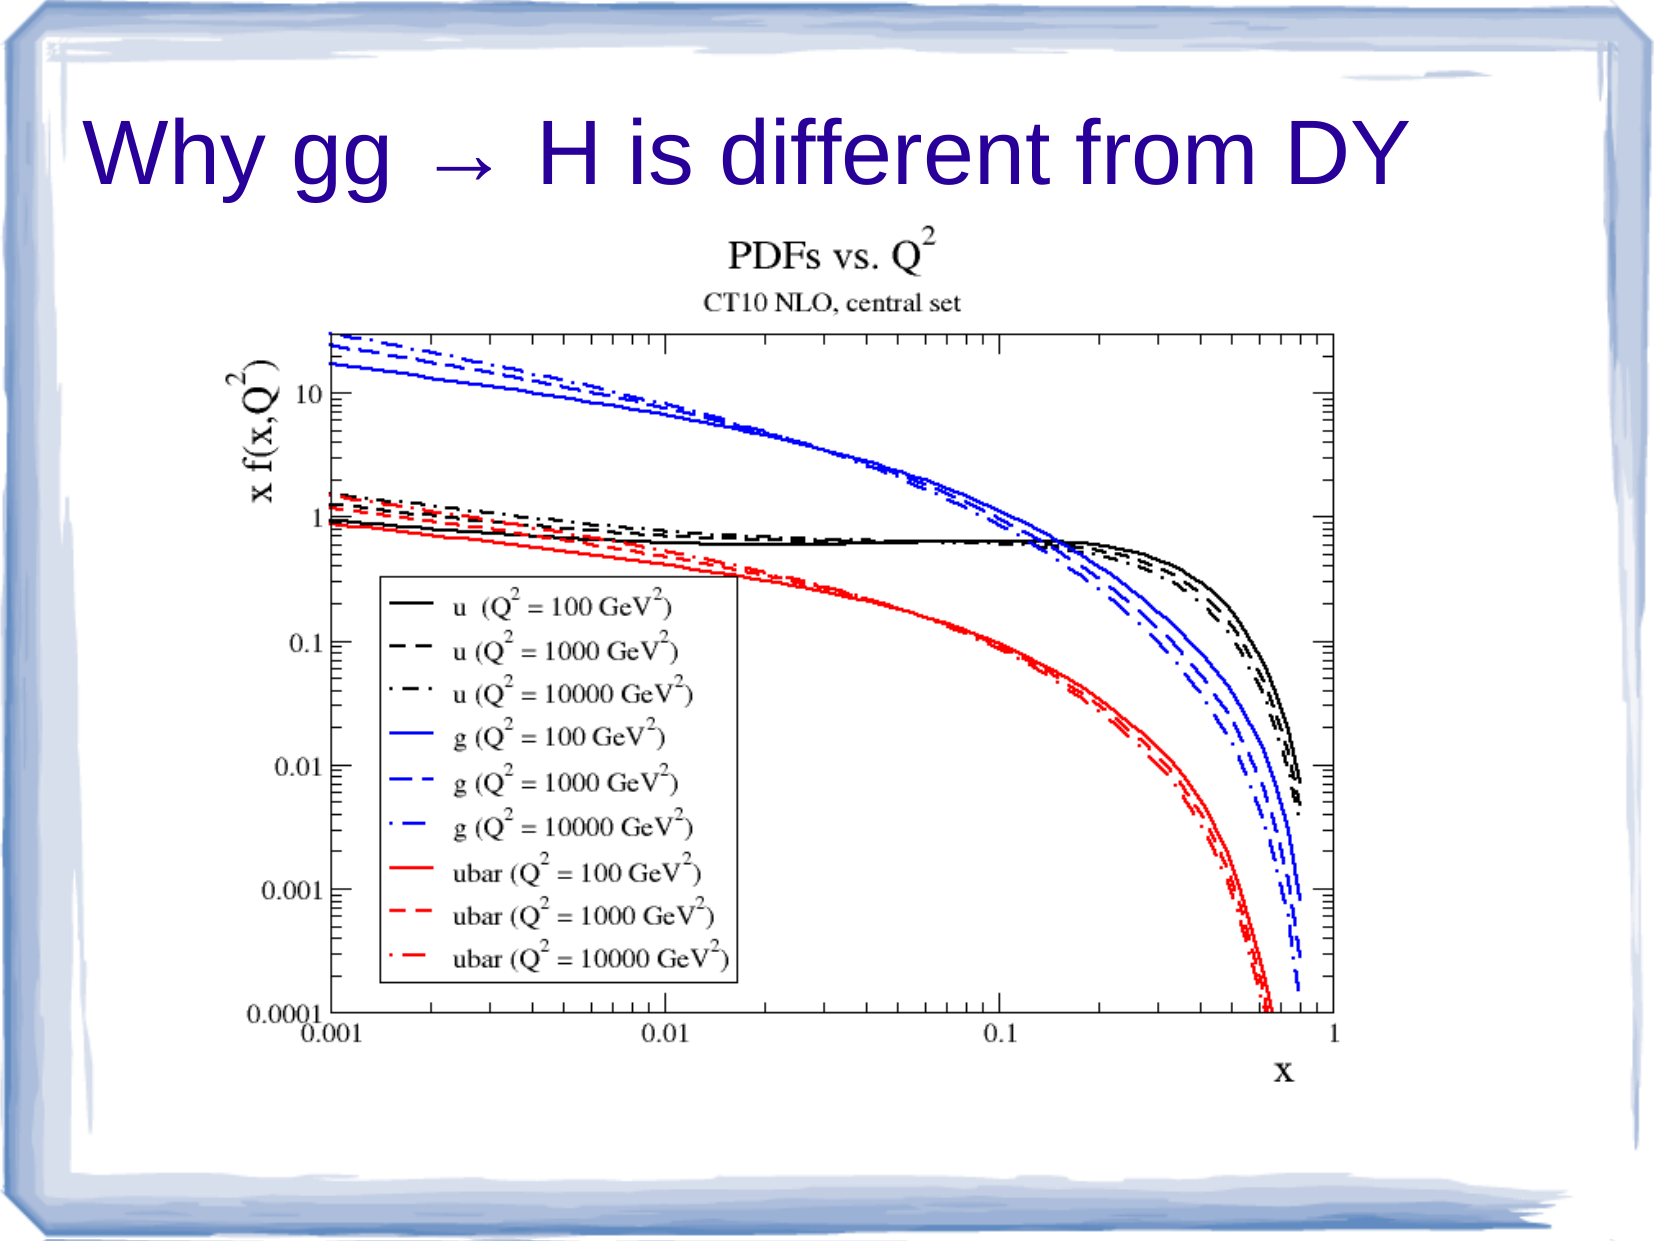

# Why gg → H is different from DY